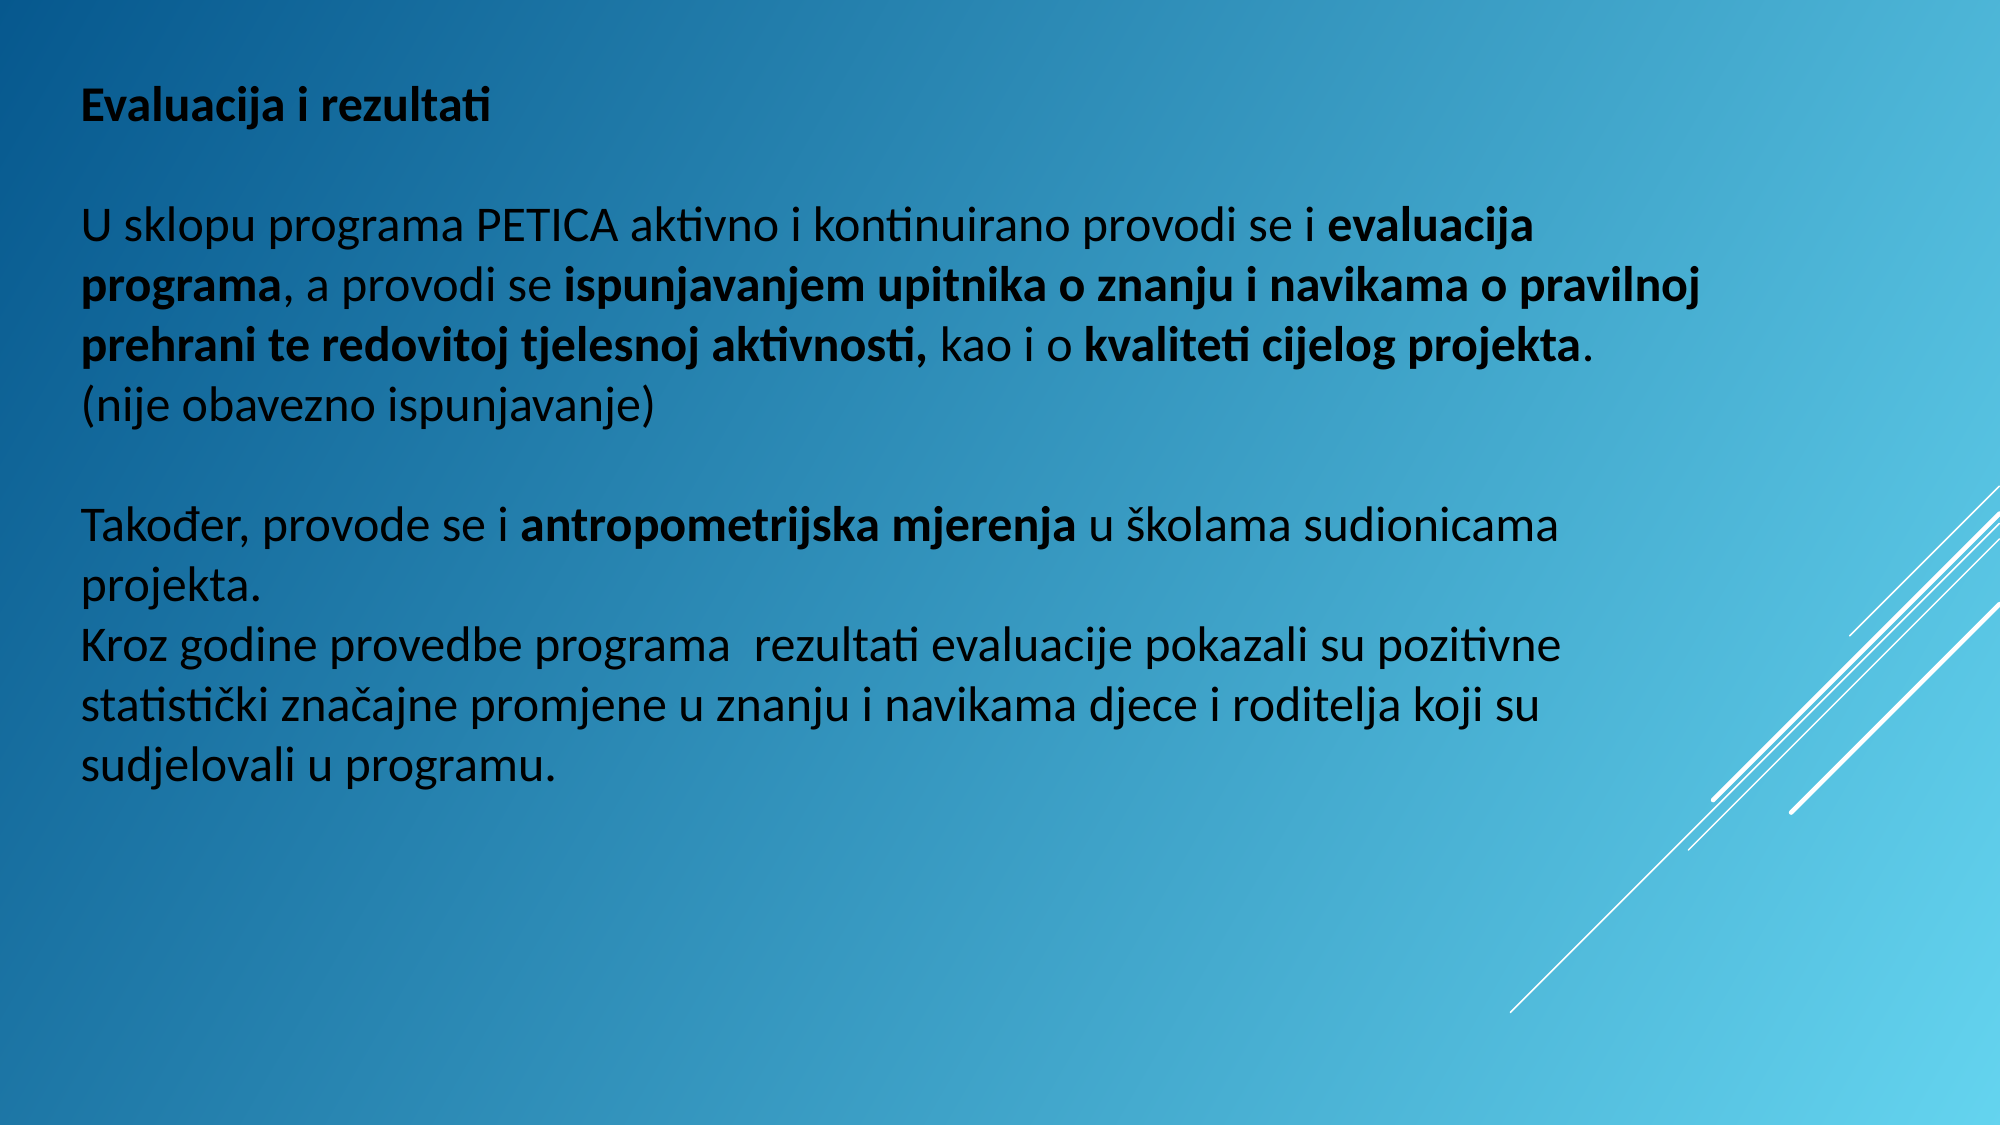

Evaluacija i rezultati
U sklopu programa PETICA aktivno i kontinuirano provodi se i evaluacija programa, a provodi se ispunjavanjem upitnika o znanju i navikama o pravilnoj prehrani te redovitoj tjelesnoj aktivnosti, kao i o kvaliteti cijelog projekta.
(nije obavezno ispunjavanje)
Također, provode se i antropometrijska mjerenja u školama sudionicama projekta.
Kroz godine provedbe programa  rezultati evaluacije pokazali su pozitivne statistički značajne promjene u znanju i navikama djece i roditelja koji su sudjelovali u programu.